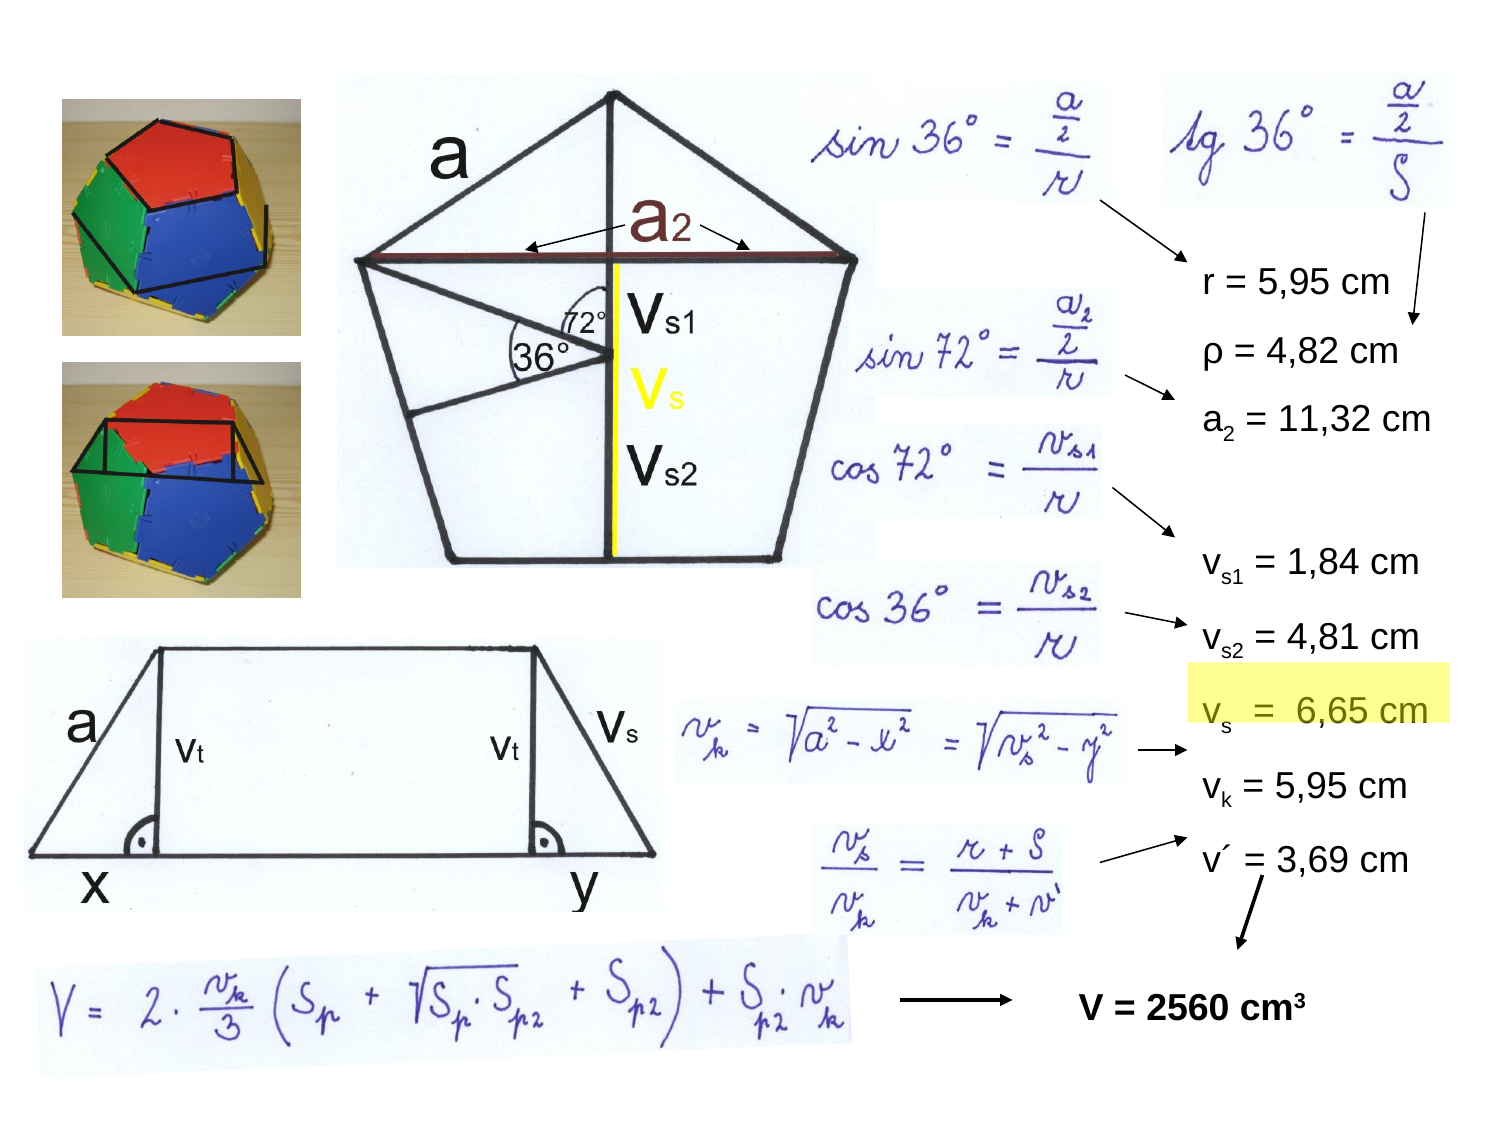

r = 5,95 cm
ρ = 4,82 cm
a2 = 11,32 cm
vs1 = 1,84 cm
vs2 = 4,81 cm
vs = 6,65 cm
vk = 5,95 cm
v´ = 3,69 cm
V = 2560 cm3